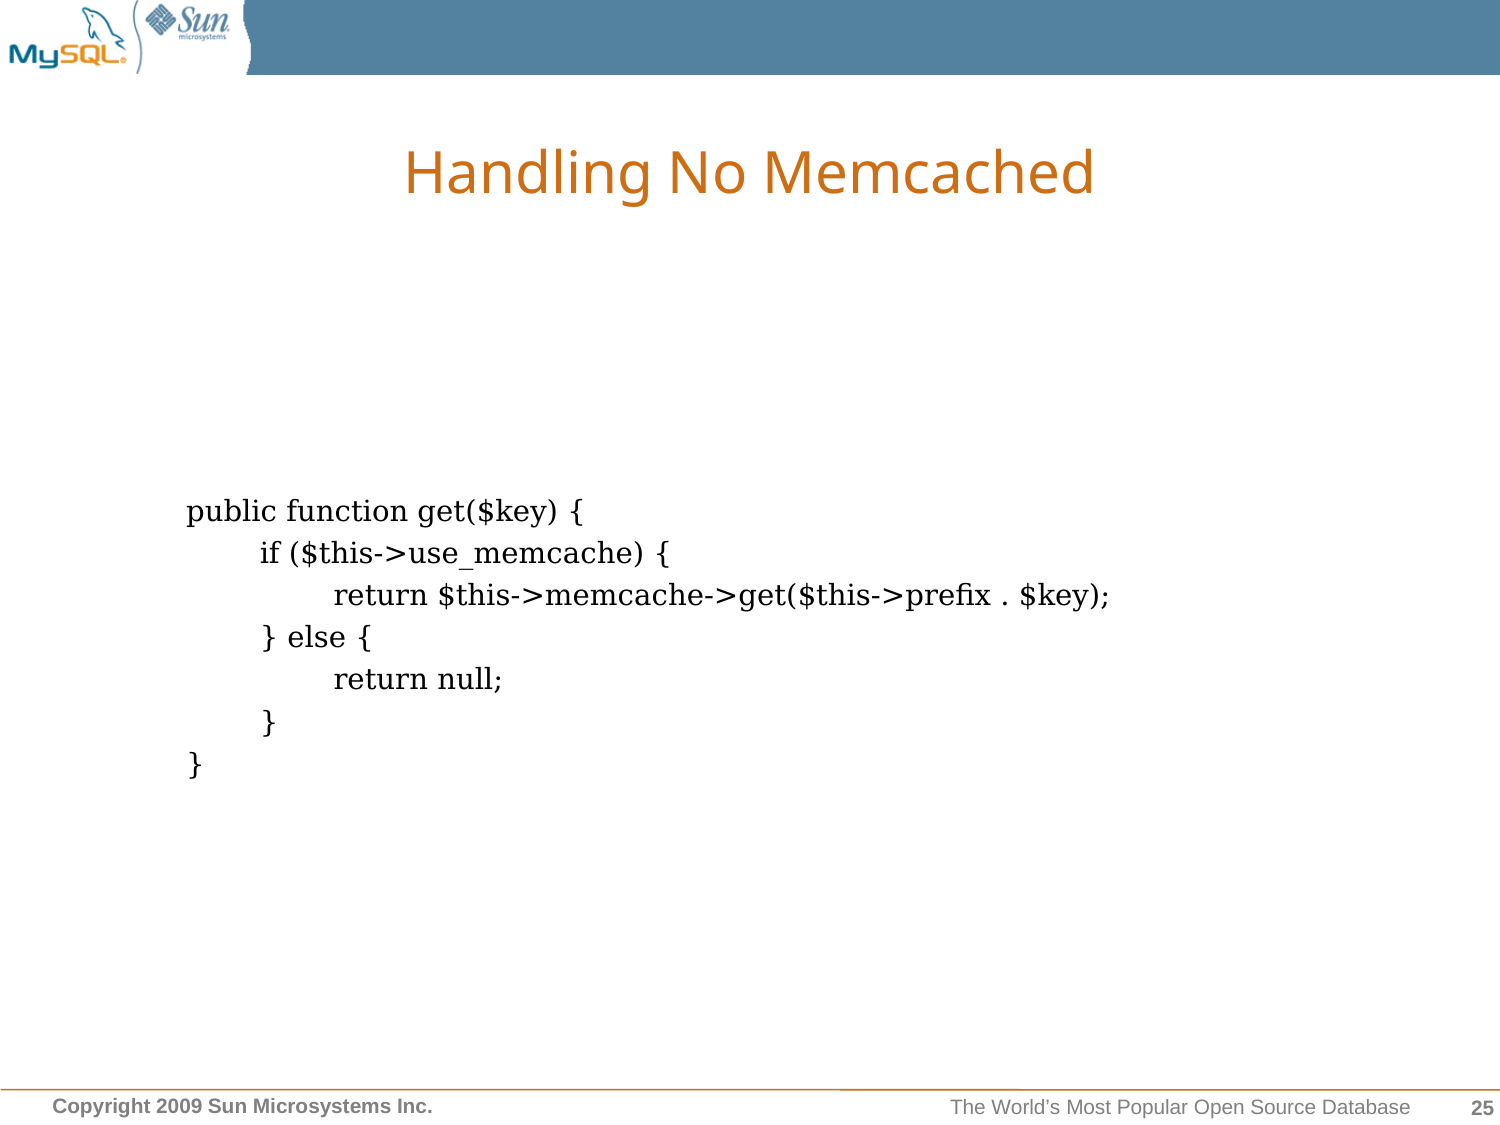

# Handling No Memcached
	public function get($key) {
		if ($this->use_memcache) {
			return $this->memcache->get($this->prefix . $key);
		} else {
			return null;
		}
	}